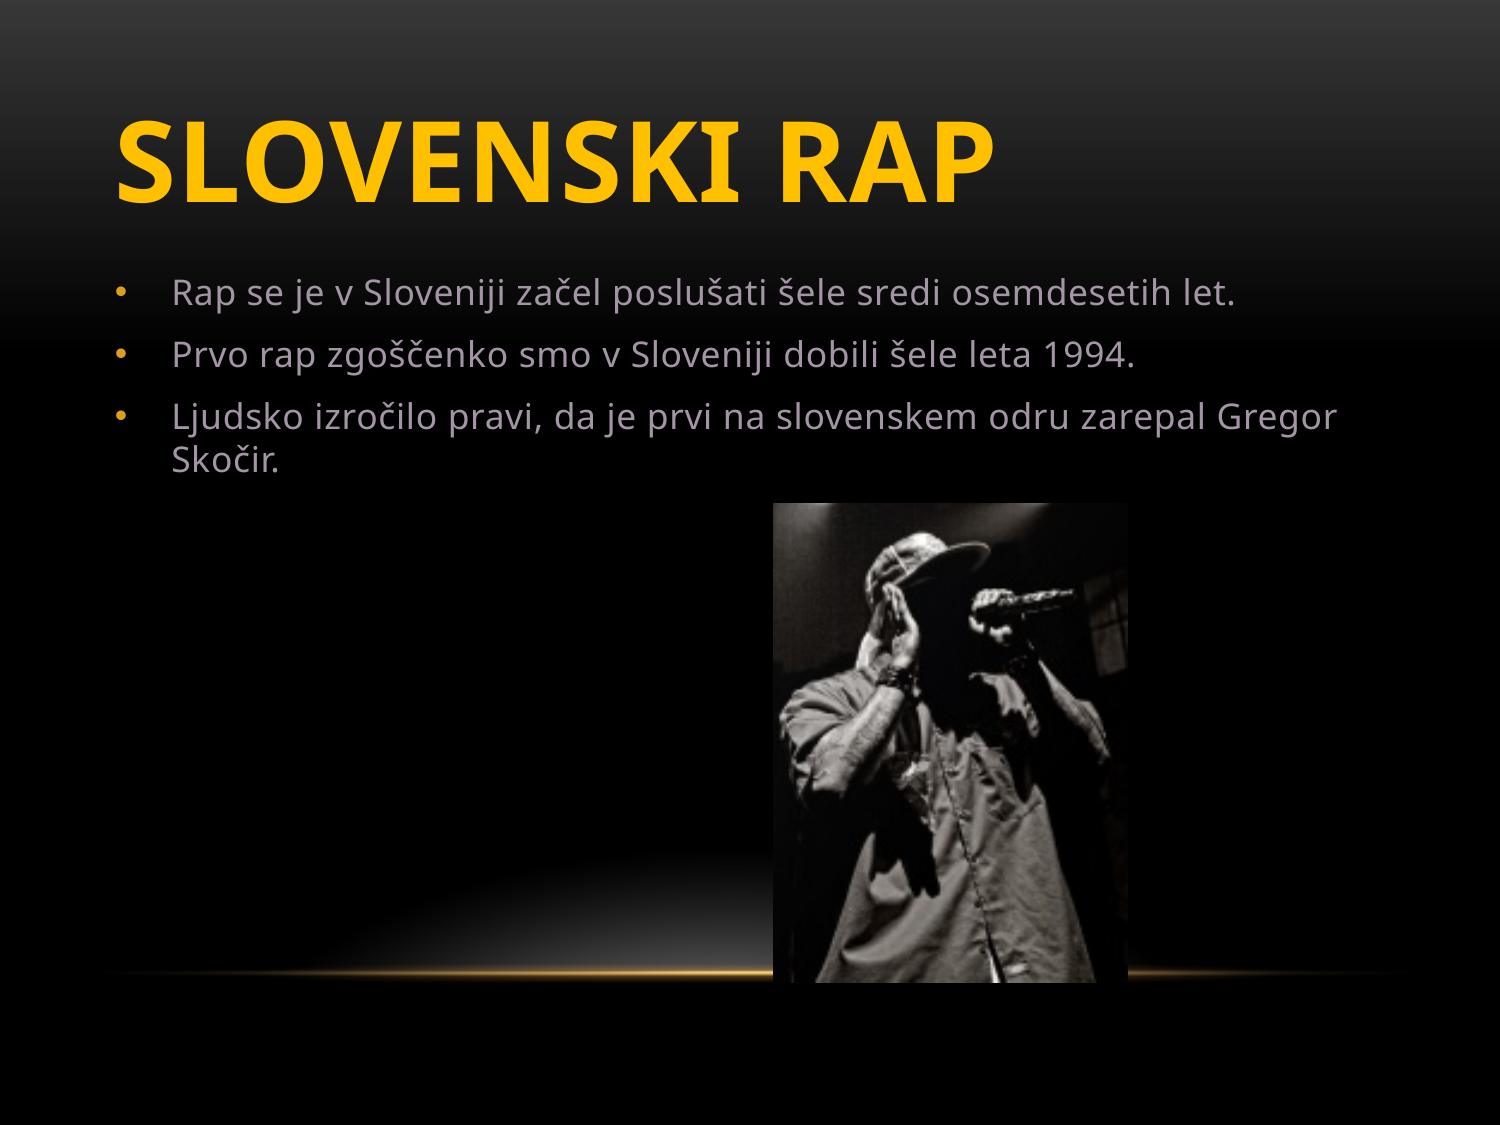

# SLOVENSKI RAP
Rap se je v Sloveniji začel poslušati šele sredi osemdesetih let.
Prvo rap zgoščenko smo v Sloveniji dobili šele leta 1994.
Ljudsko izročilo pravi, da je prvi na slovenskem odru zarepal Gregor Skočir.